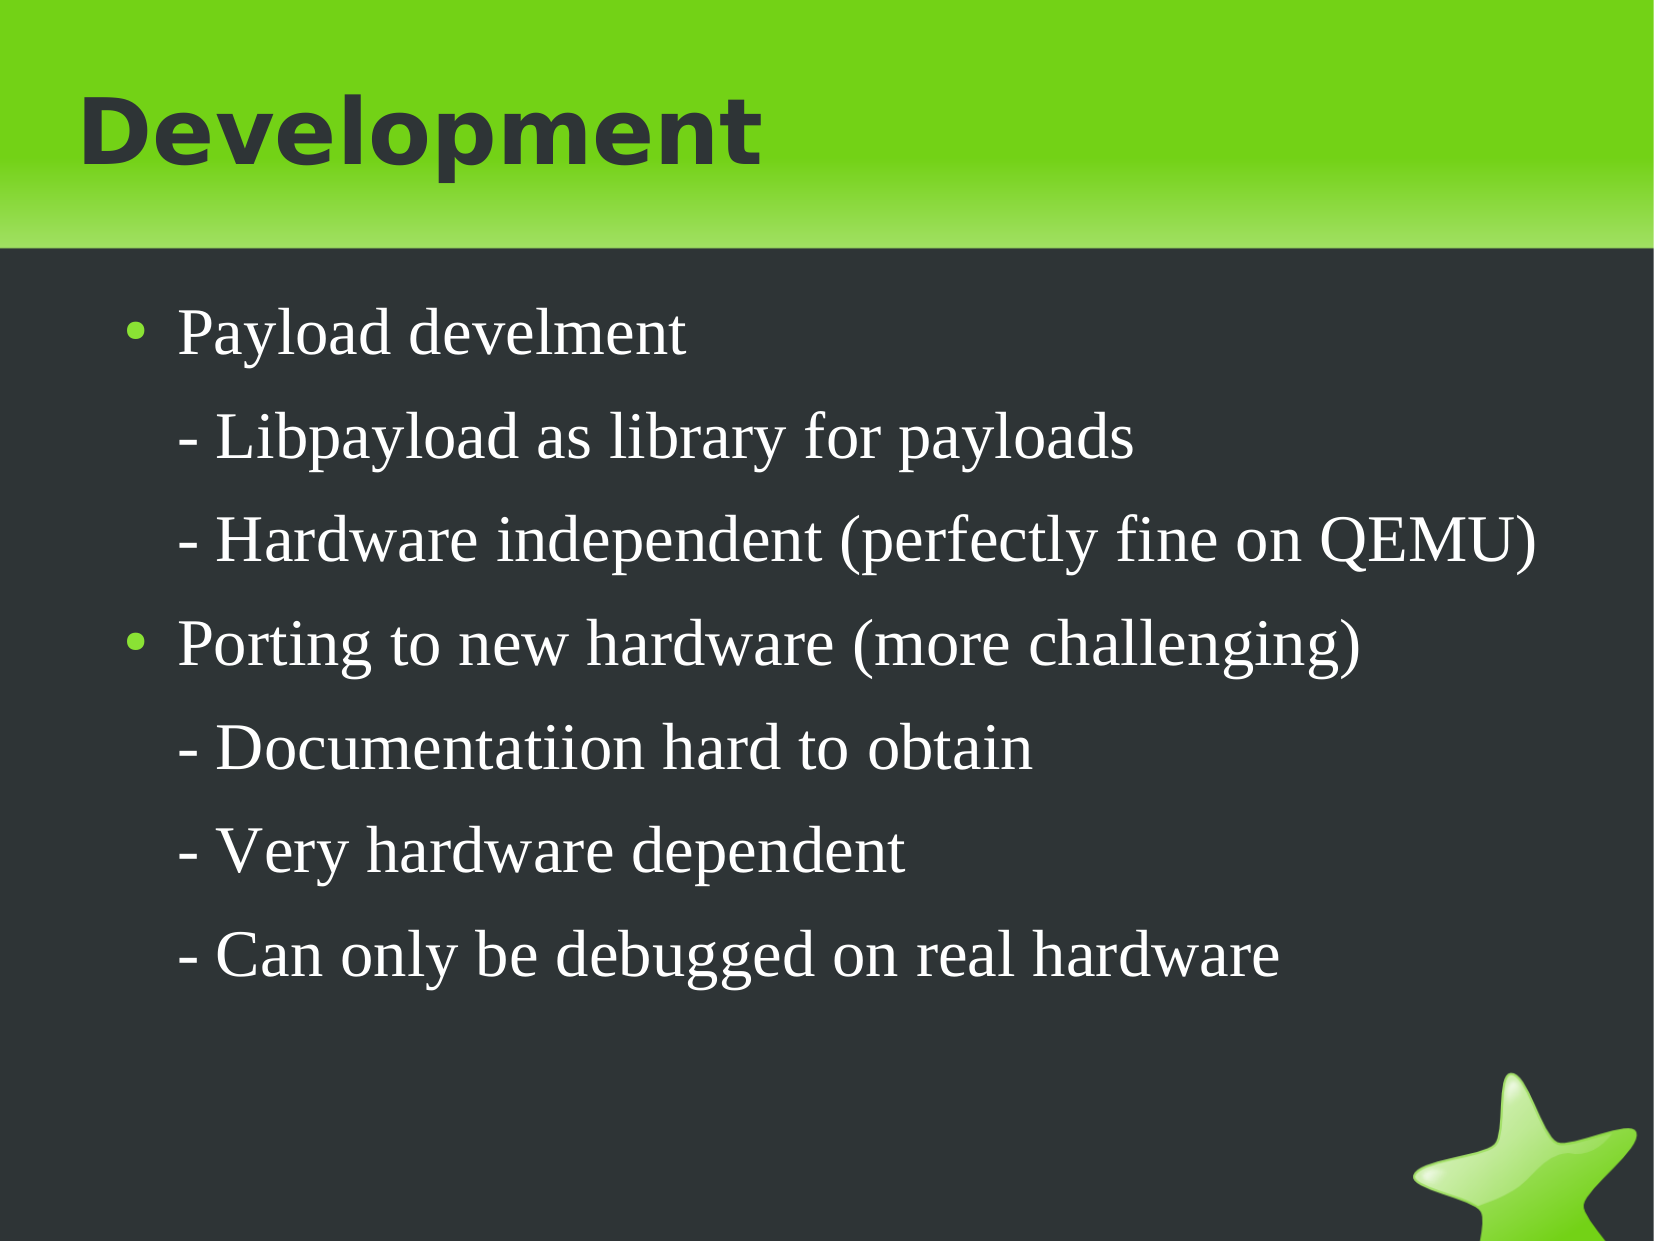

# Development
Payload develment
- Libpayload as library for payloads
- Hardware independent (perfectly fine on QEMU)
Porting to new hardware (more challenging)
- Documentatiion hard to obtain
- Very hardware dependent
- Can only be debugged on real hardware